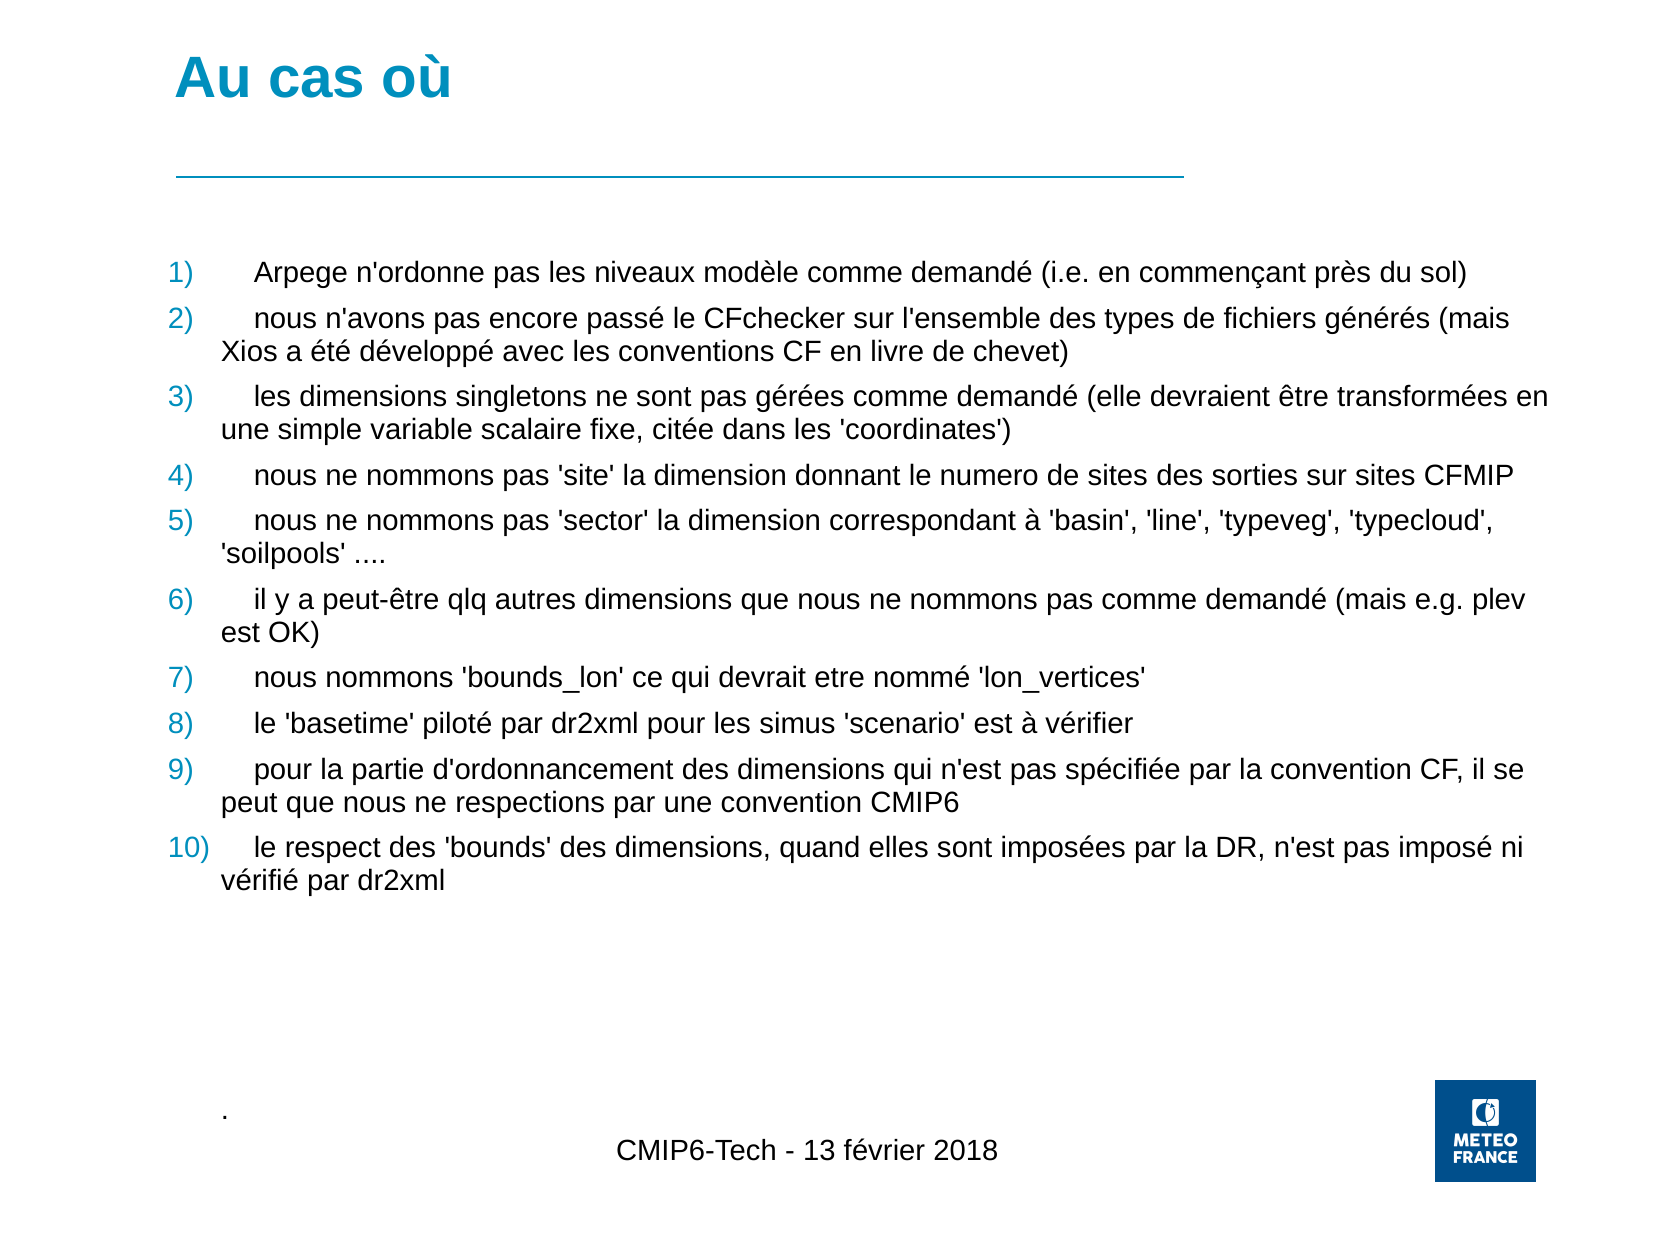

# Au cas où
 Arpege n'ordonne pas les niveaux modèle comme demandé (i.e. en commençant près du sol)
 nous n'avons pas encore passé le CFchecker sur l'ensemble des types de fichiers générés (mais Xios a été développé avec les conventions CF en livre de chevet)
 les dimensions singletons ne sont pas gérées comme demandé (elle devraient être transformées en une simple variable scalaire fixe, citée dans les 'coordinates')
 nous ne nommons pas 'site' la dimension donnant le numero de sites des sorties sur sites CFMIP
 nous ne nommons pas 'sector' la dimension correspondant à 'basin', 'line', 'typeveg', 'typecloud', 'soilpools' ....
 il y a peut-être qlq autres dimensions que nous ne nommons pas comme demandé (mais e.g. plev est OK)
 nous nommons 'bounds_lon' ce qui devrait etre nommé 'lon_vertices'
 le 'basetime' piloté par dr2xml pour les simus 'scenario' est à vérifier
 pour la partie d'ordonnancement des dimensions qui n'est pas spécifiée par la convention CF, il se peut que nous ne respections par une convention CMIP6
 le respect des 'bounds' des dimensions, quand elles sont imposées par la DR, n'est pas imposé ni vérifié par dr2xml
.
CMIP6-Tech - 13 février 2018